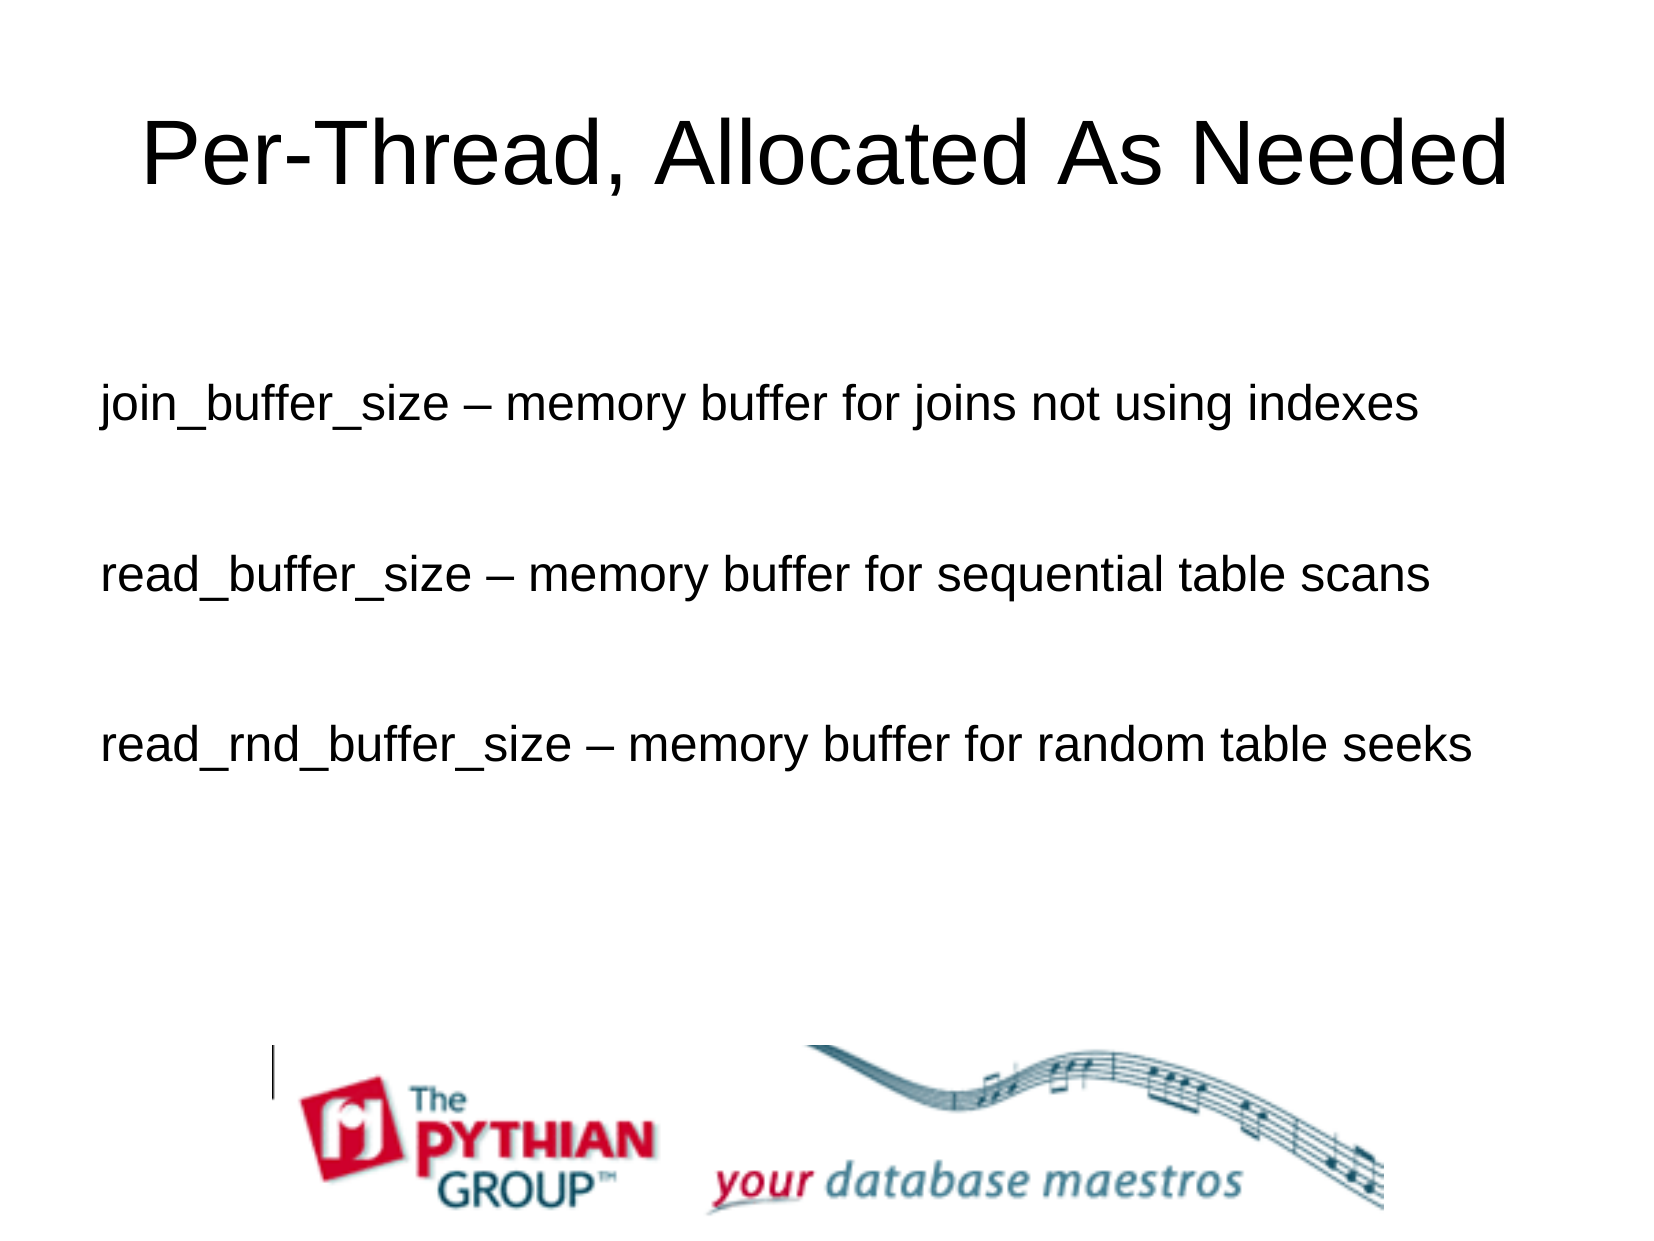

# Per-Thread, Allocated As Needed
join_buffer_size – memory buffer for joins not using indexes
read_buffer_size – memory buffer for sequential table scans
read_rnd_buffer_size – memory buffer for random table seeks